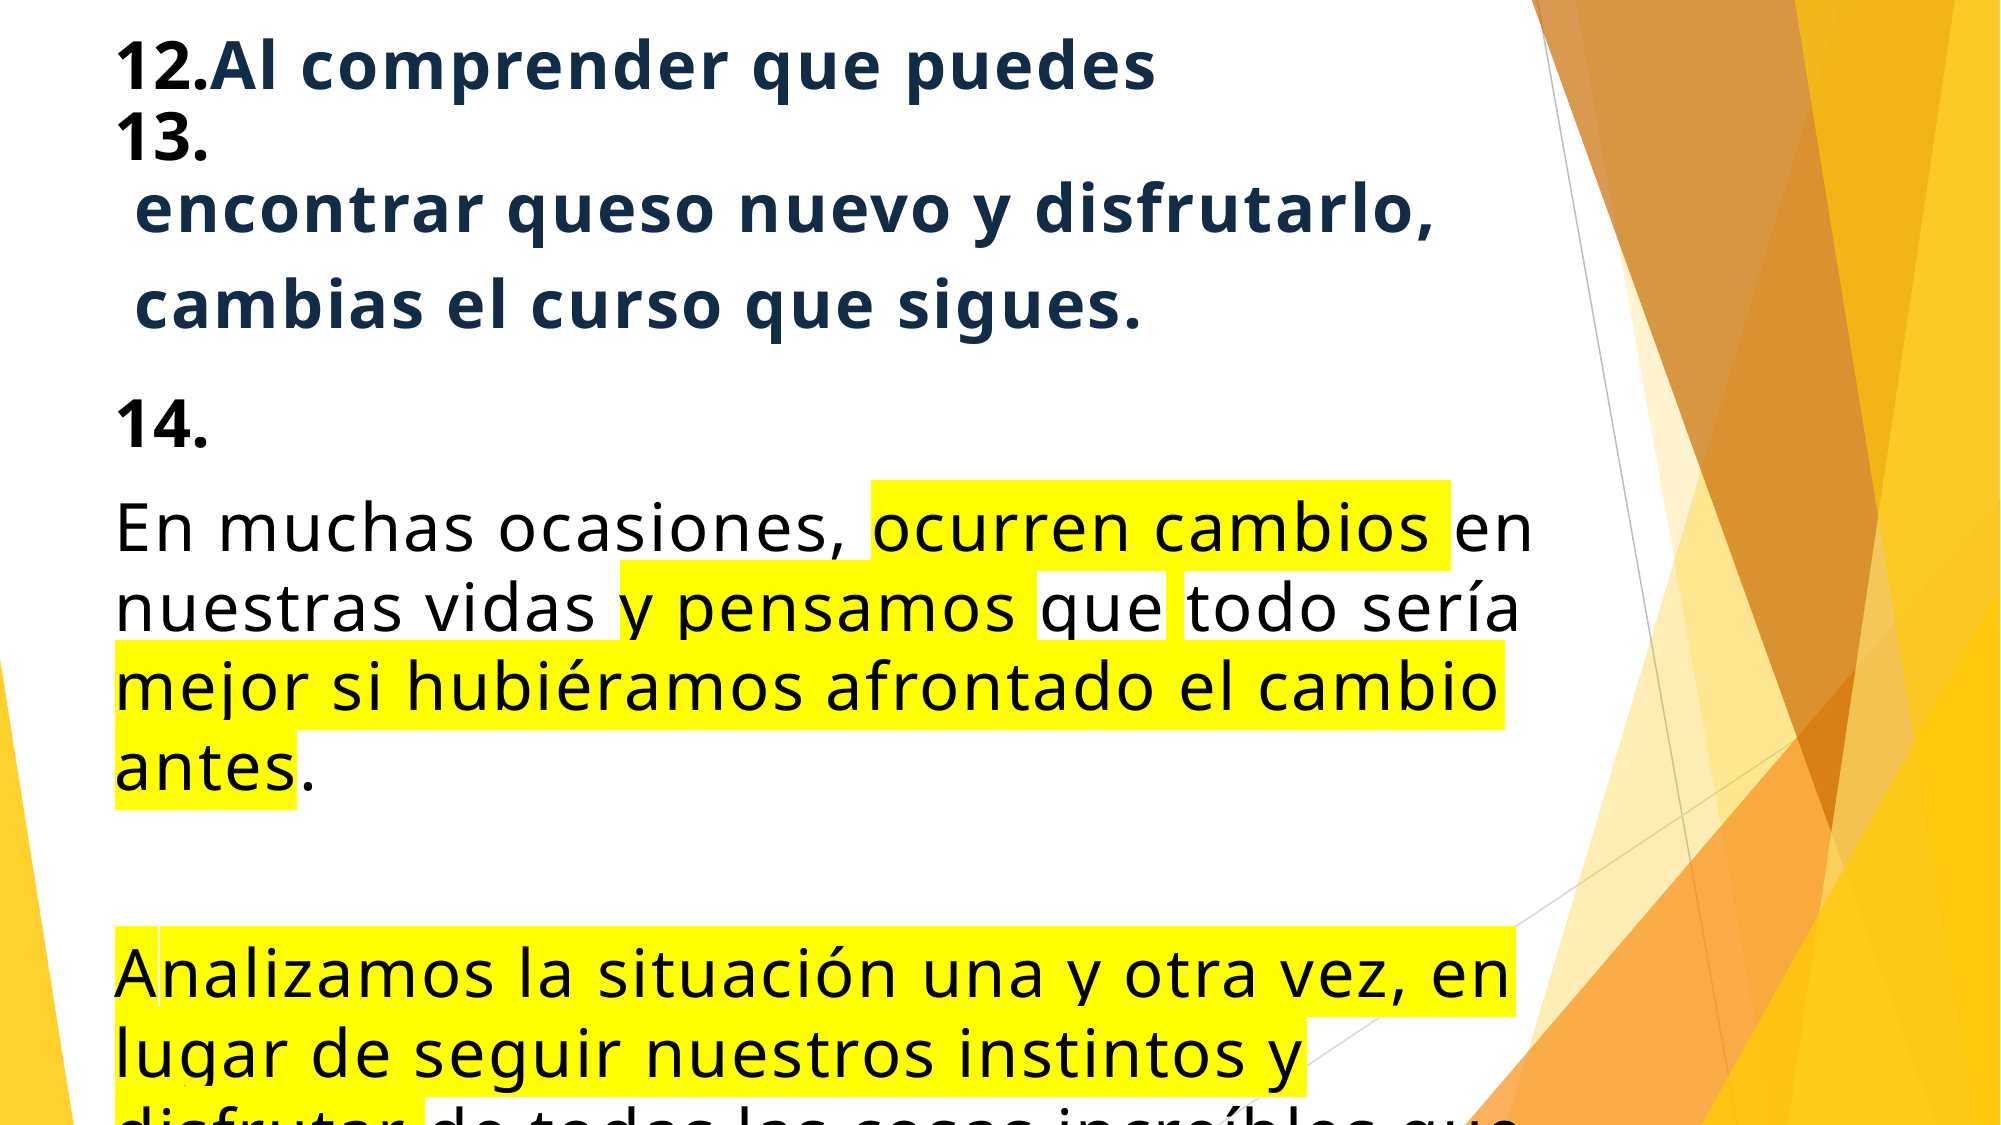

Al comprender que puedes
 encontrar queso nuevo y disfrutarlo,
 cambias el curso que sigues.
En muchas ocasiones, ocurren cambios en nuestras vidas y pensamos que todo sería mejor si hubiéramos afrontado el cambio antes.
Analizamos la situación una y otra vez, en lugar de seguir nuestros instintos y disfrutar de todas las cosas increíbles que están por venir.